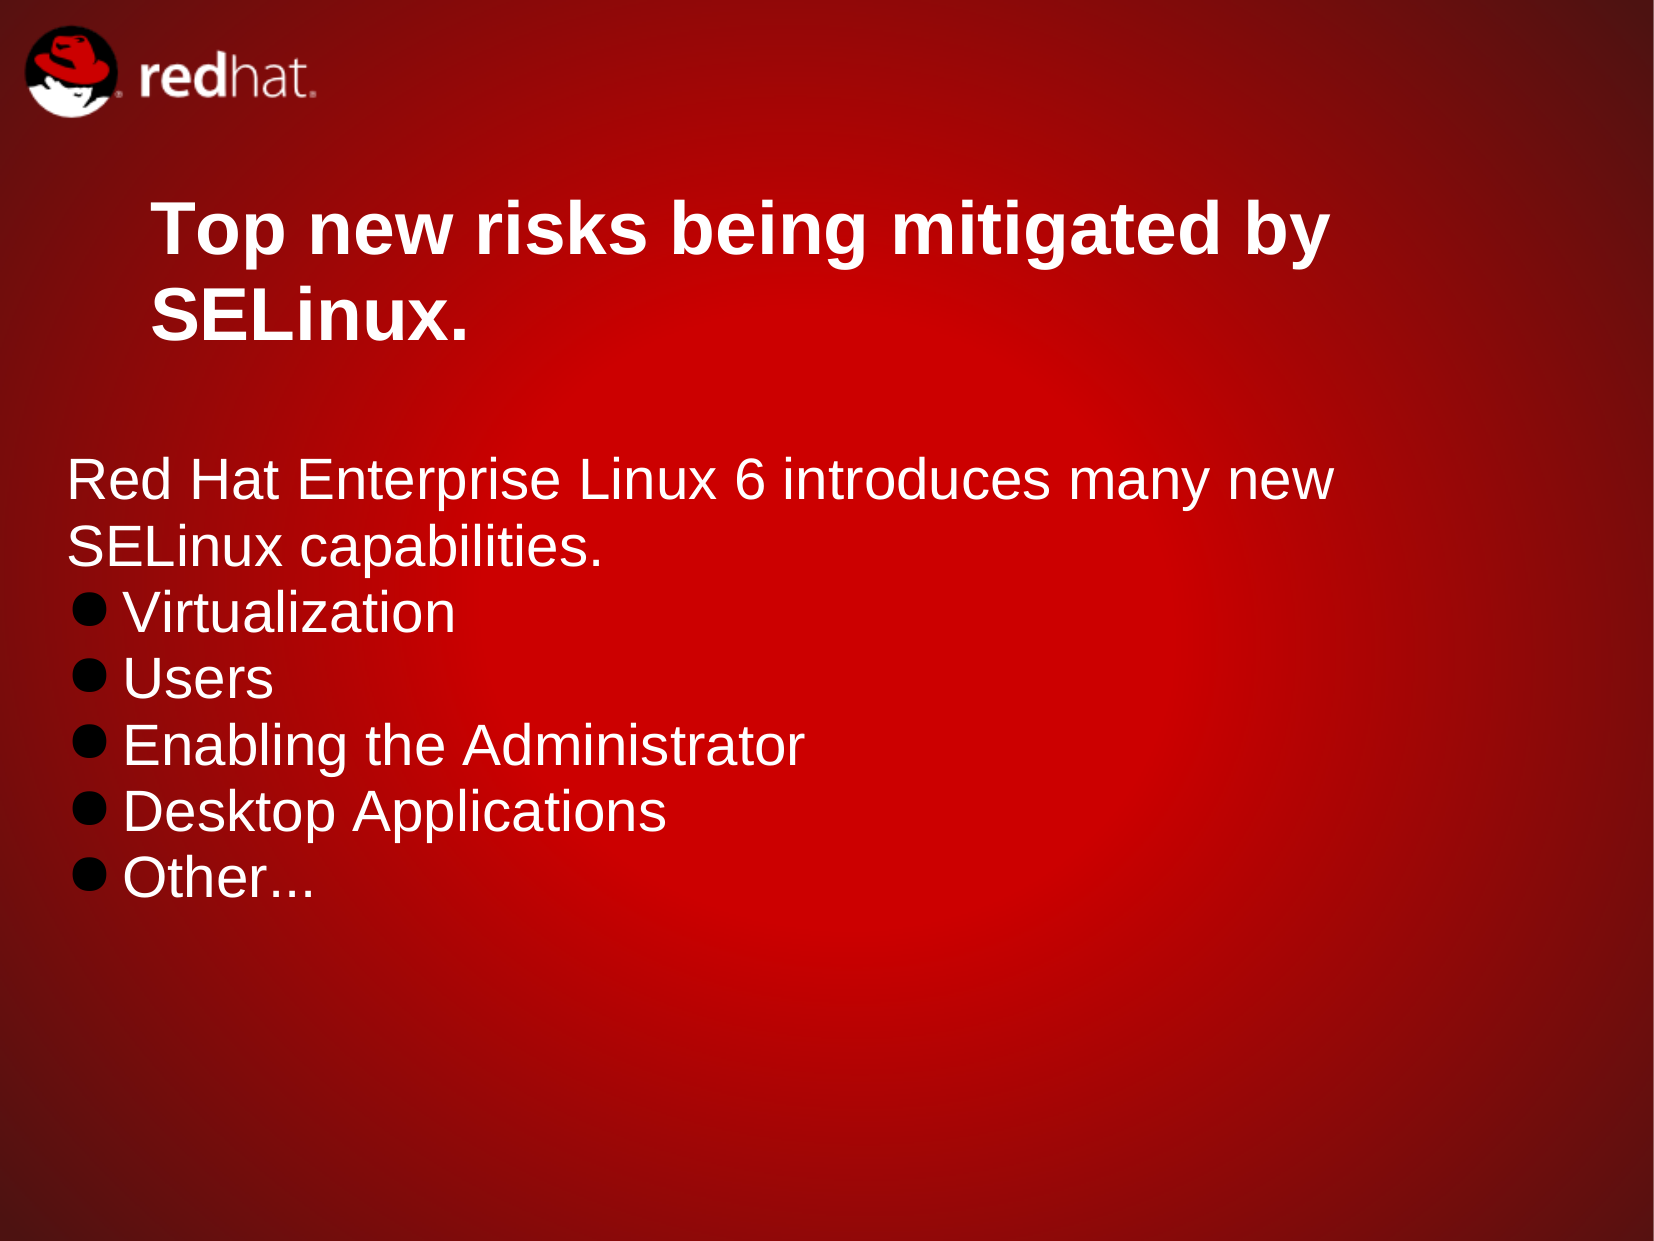

# Top new risks being mitigated by SELinux.
Red Hat Enterprise Linux 6 introduces many new SELinux capabilities.
Virtualization
Users
Enabling the Administrator
Desktop Applications
Other...